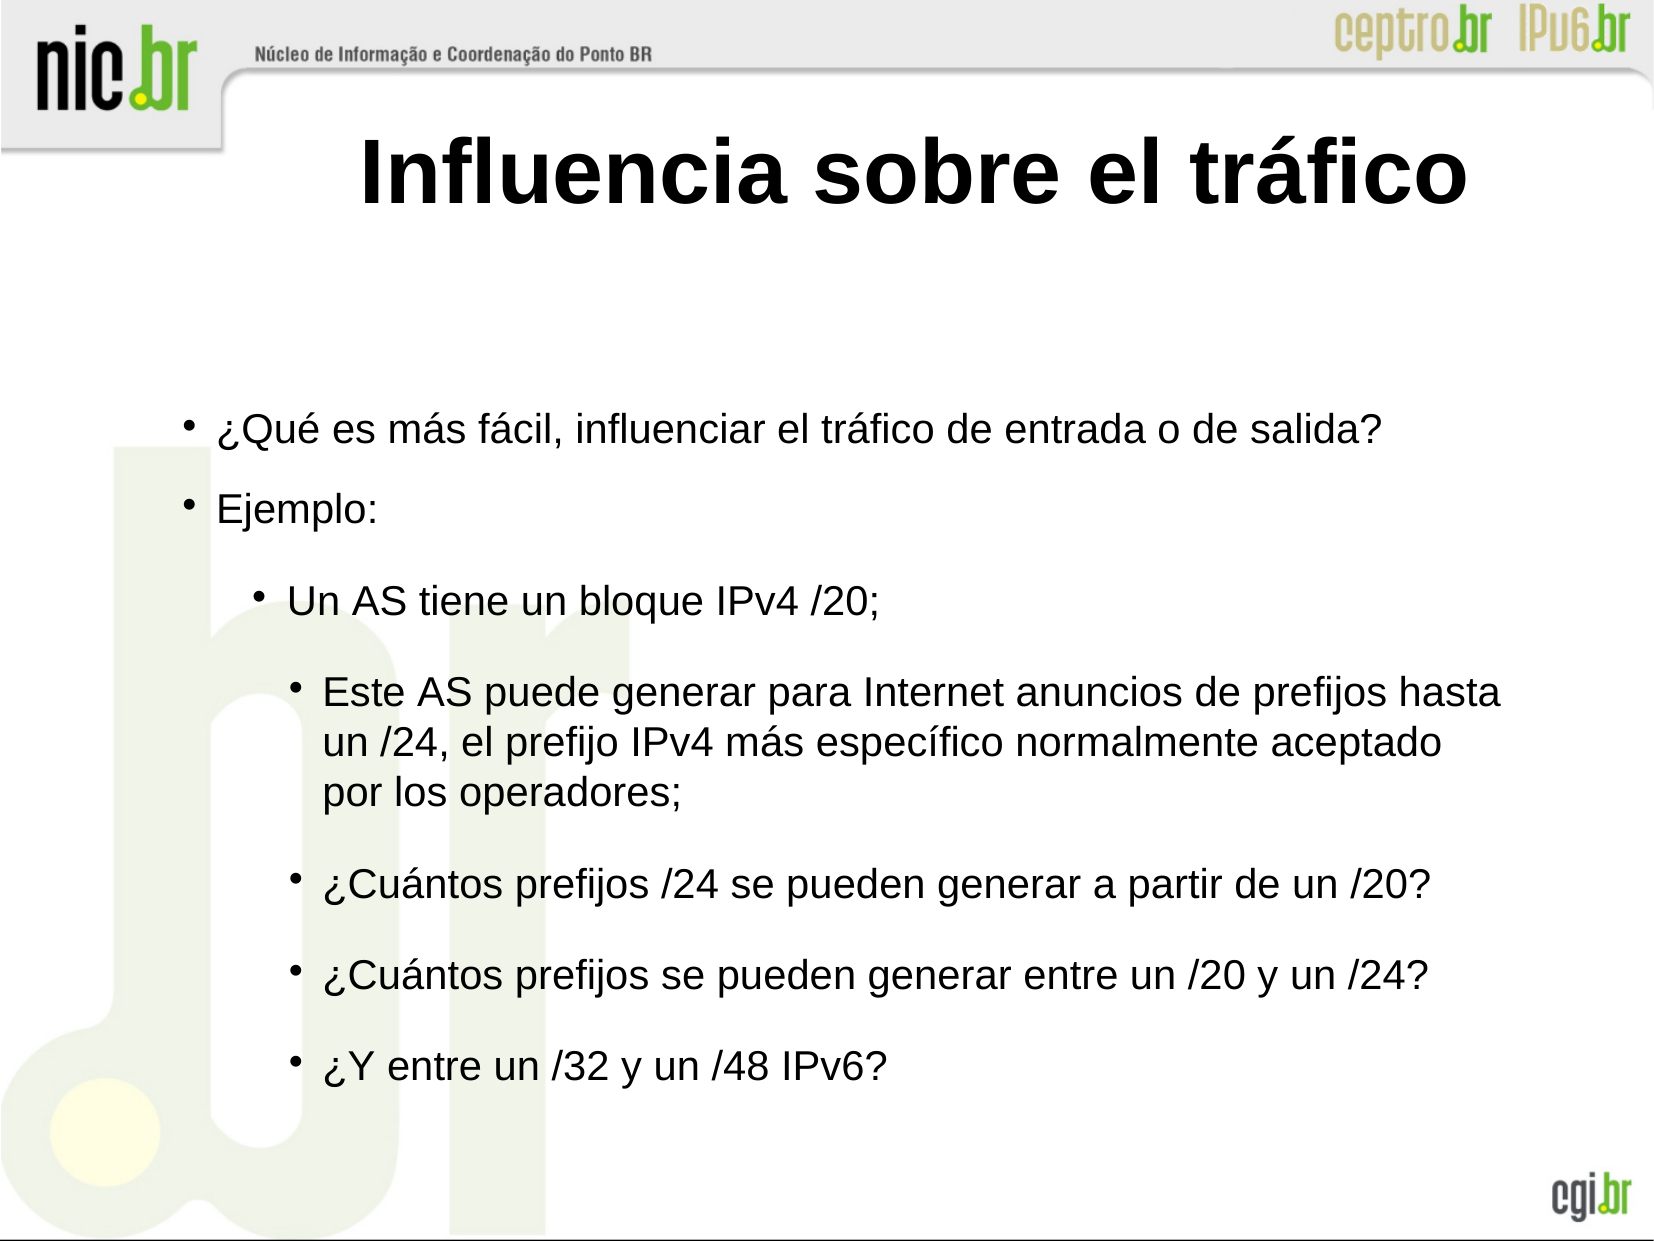

Influencia sobre el tráfico
¿Qué es más fácil, influenciar el tráfico de entrada o de salida?
Ejemplo:
Un AS tiene un bloque IPv4 /20;
Este AS puede generar para Internet anuncios de prefijos hasta un /24, el prefijo IPv4 más específico normalmente aceptado por los operadores;
¿Cuántos prefijos /24 se pueden generar a partir de un /20?
¿Cuántos prefijos se pueden generar entre un /20 y un /24?
¿Y entre un /32 y un /48 IPv6?